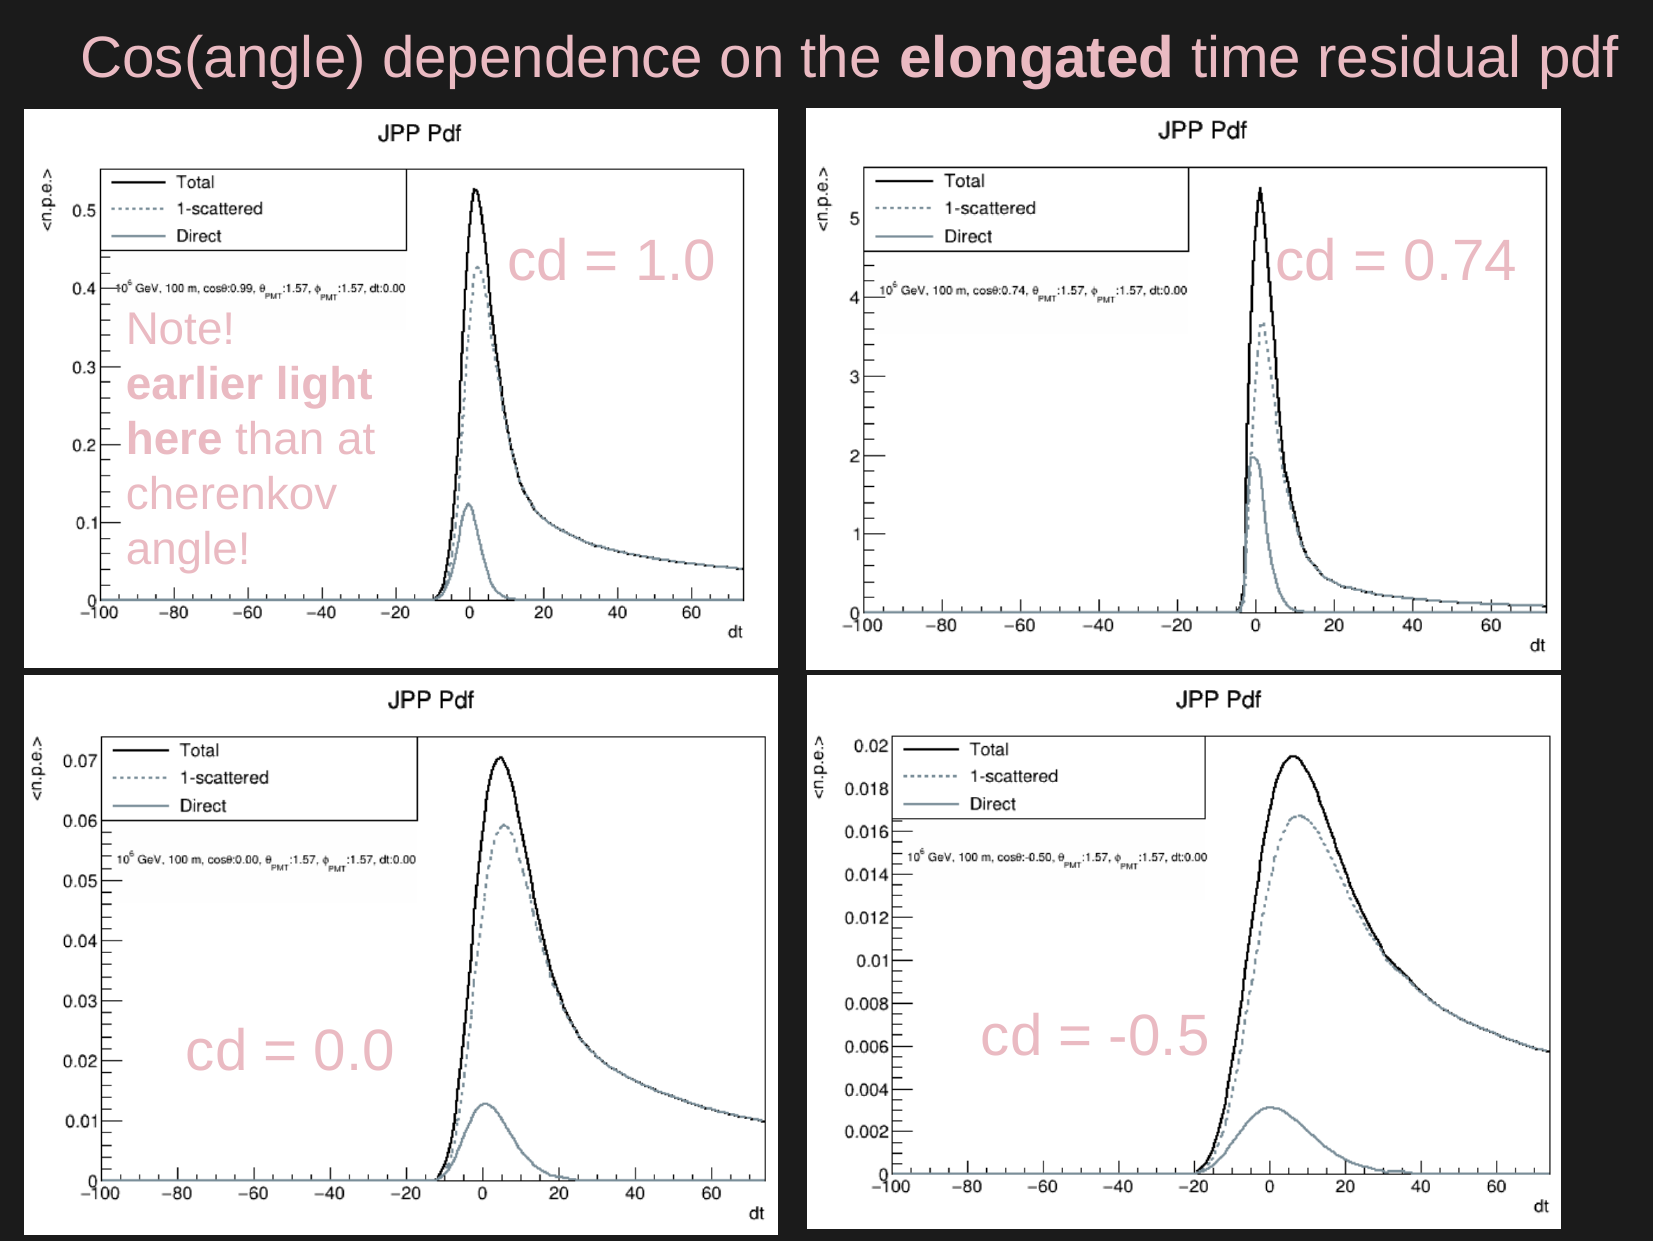

Cos(angle) dependence on the elongated time residual pdf
cd = 1.0
cd = 0.74
Note!
earlier light here than at cherenkov angle!
Plot information
Plot information
cd = -0.5
cd = 0.0